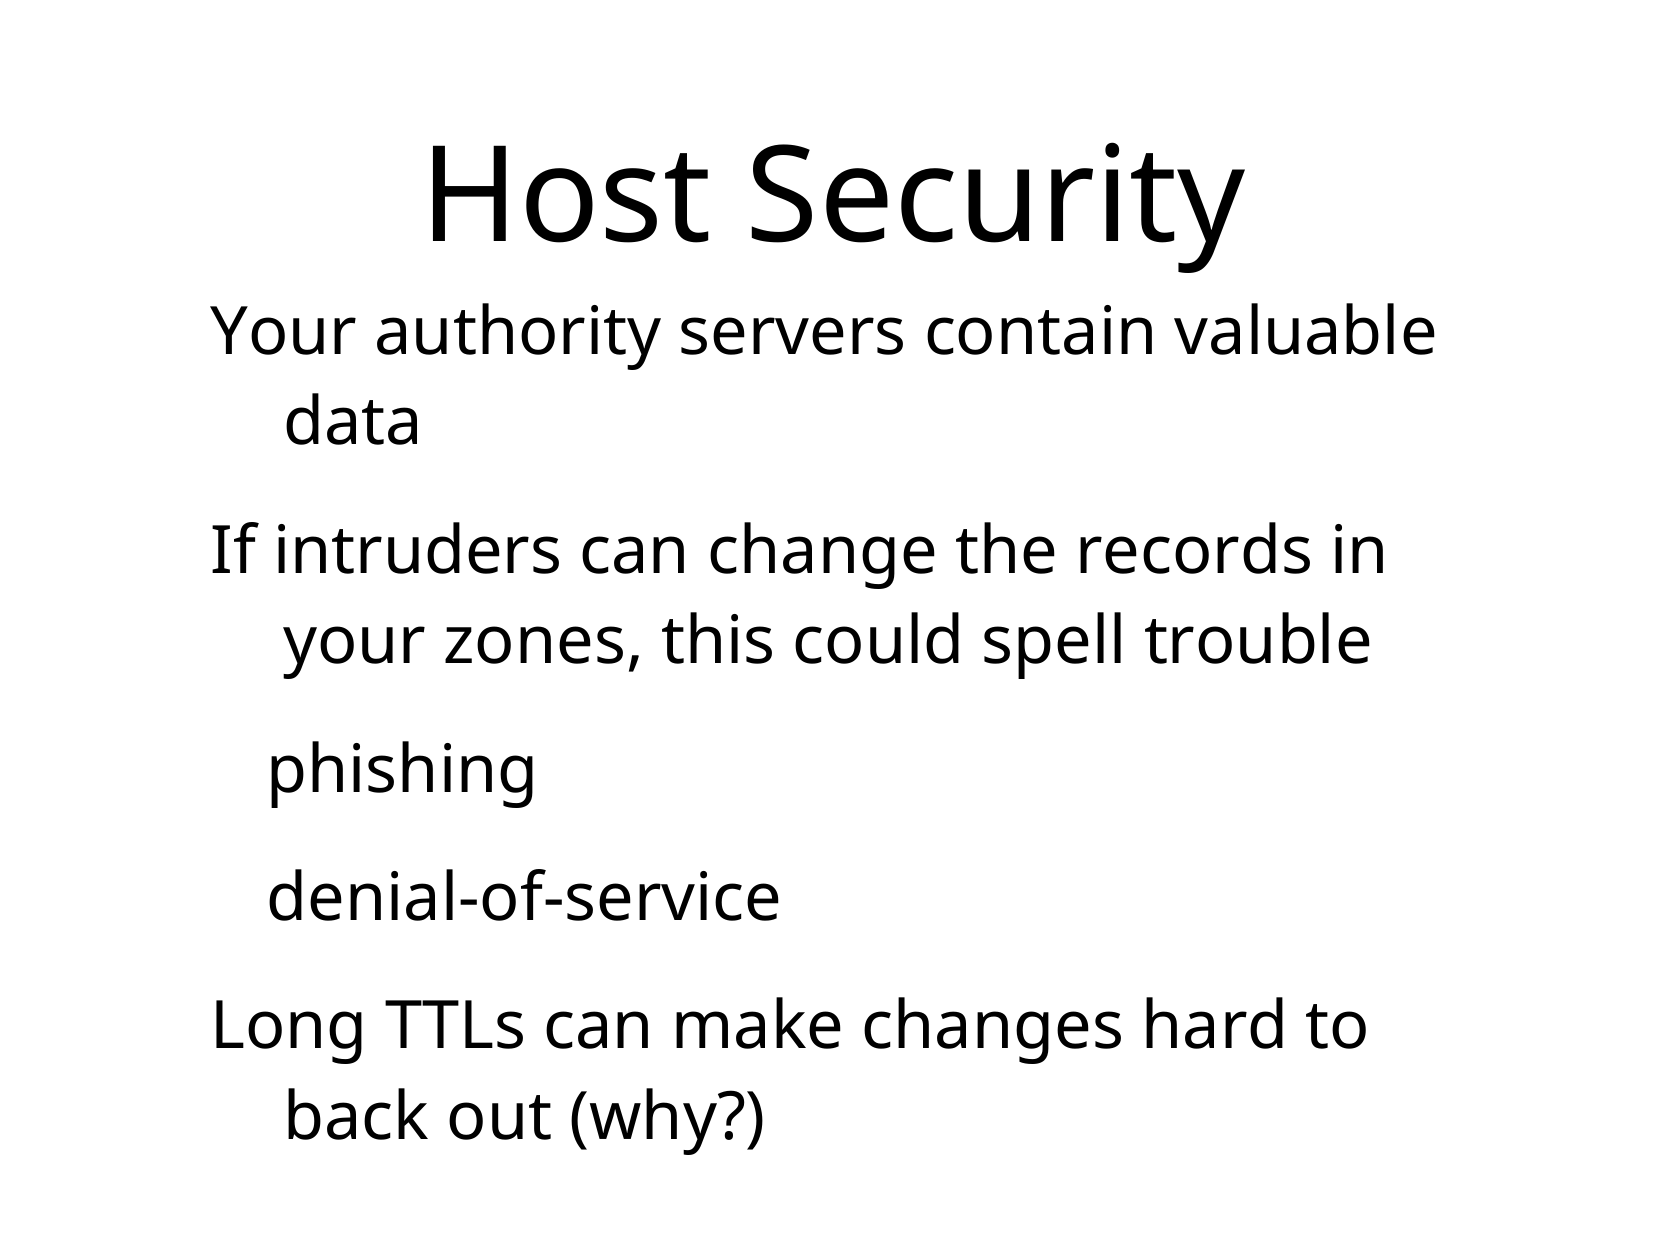

# Host Security
Your authority servers contain valuable data
If intruders can change the records in your zones, this could spell trouble
phishing
denial-of-service
Long TTLs can make changes hard to back out (why?)